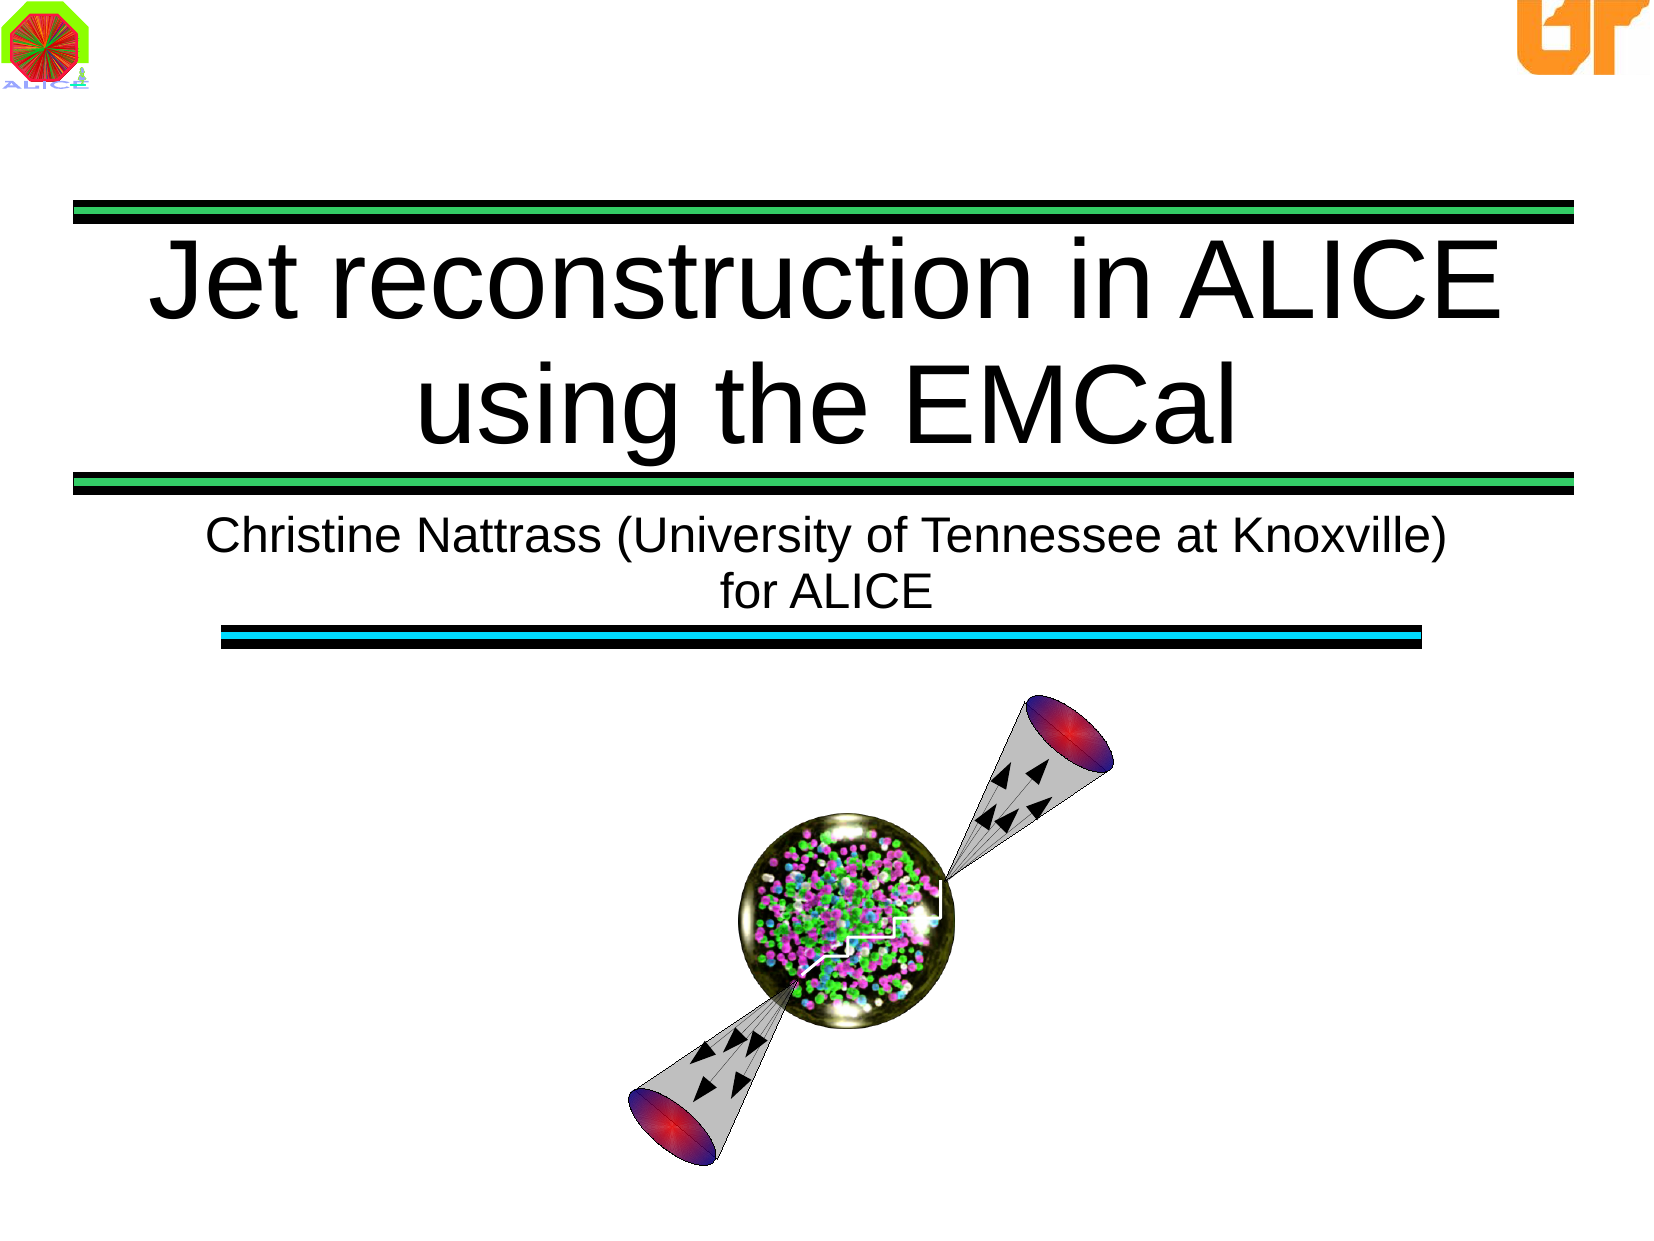

# Jet reconstruction in ALICE using the EMCal
Christine Nattrass (University of Tennessee at Knoxville)
for ALICE